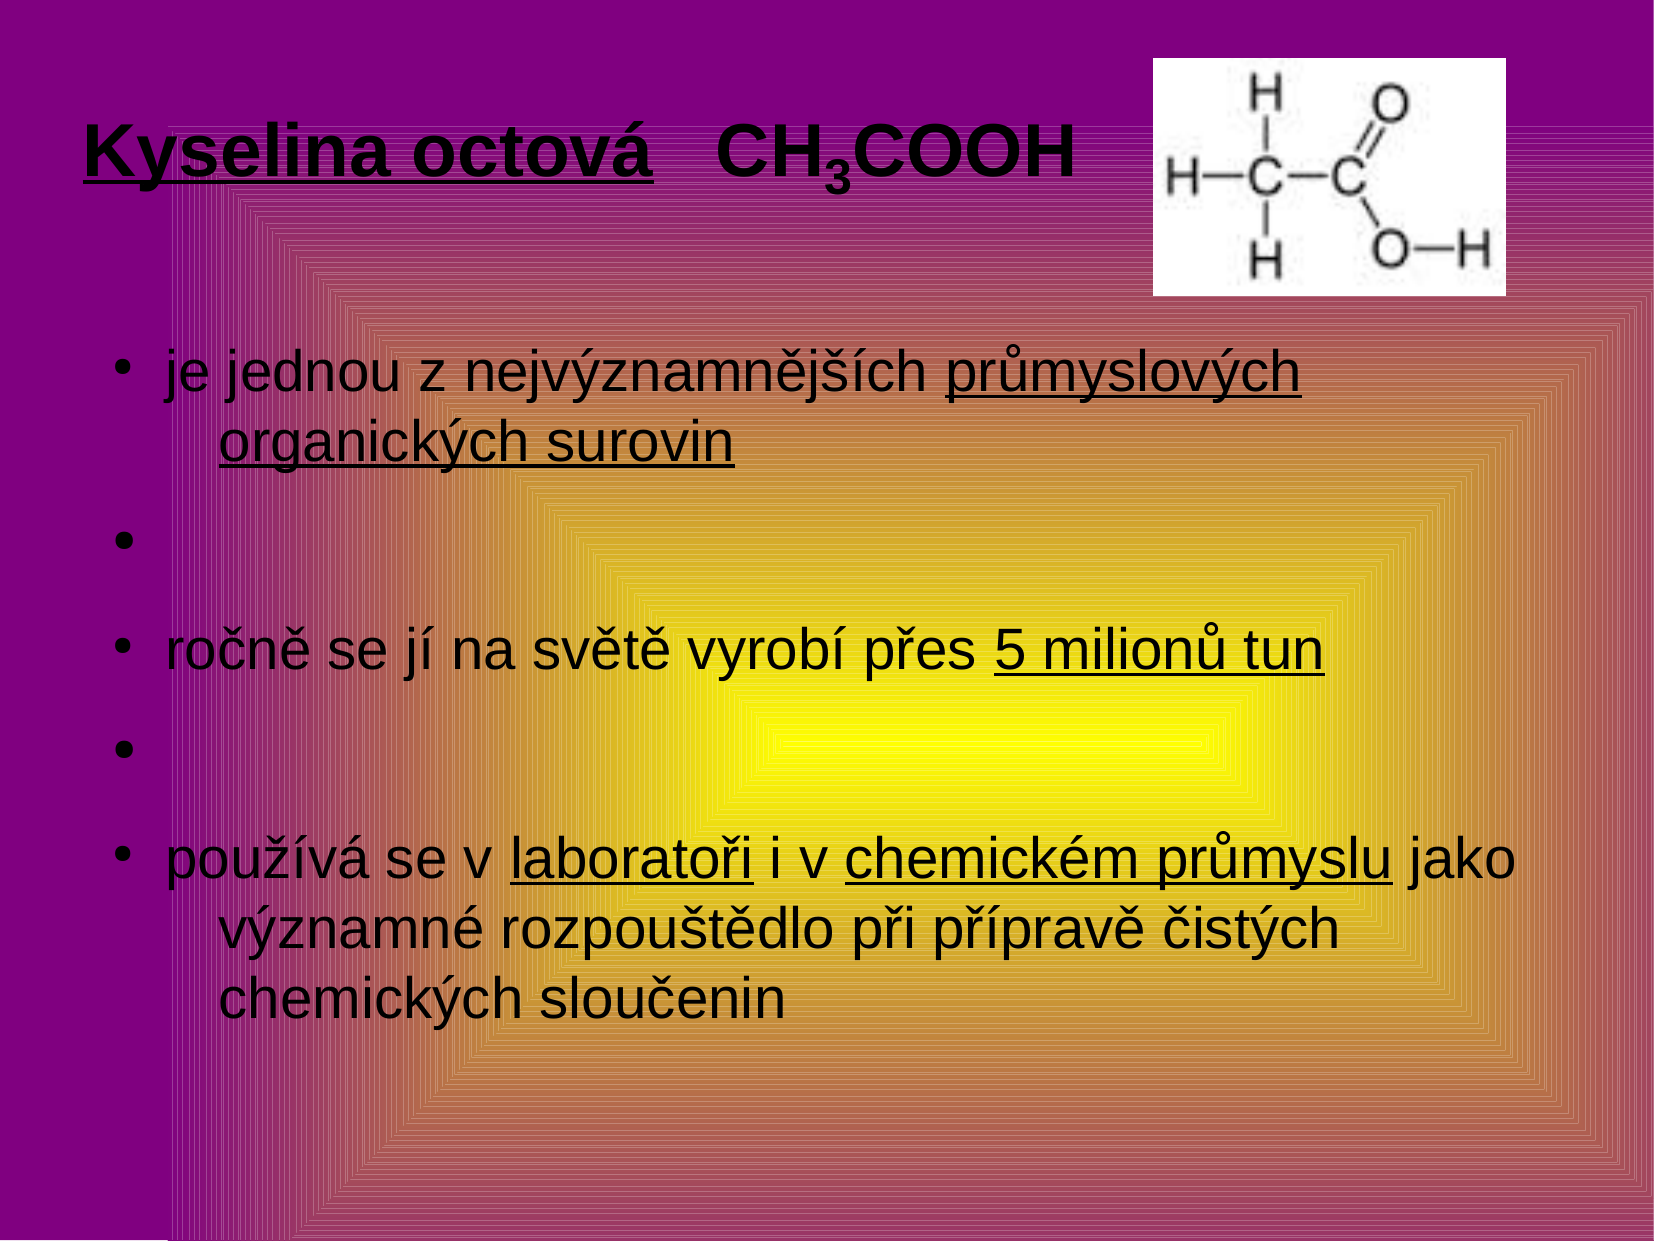

# Kyselina octová CH3COOH
je jednou z nejvýznamnějších průmyslových organických surovin
ročně se jí na světě vyrobí přes 5 milionů tun
používá se v laboratoři i v chemickém průmyslu jako významné rozpouštědlo při přípravě čistých chemických sloučenin